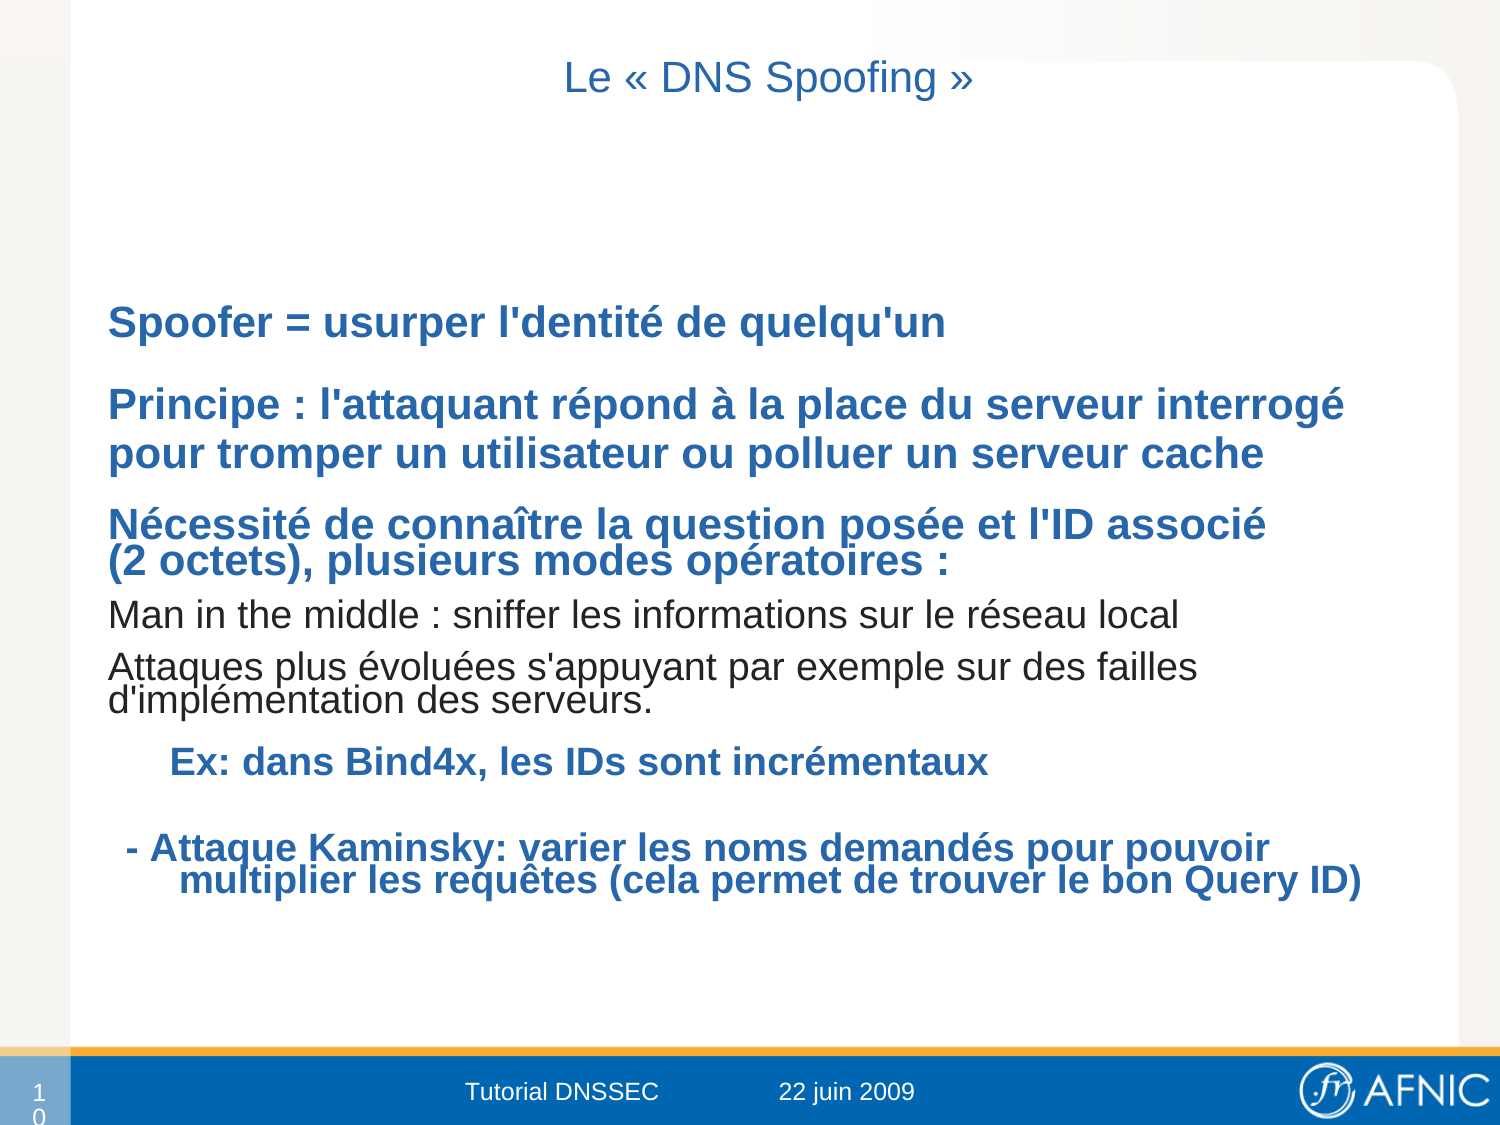

# Le « DNS Spoofing »
Spoofer = usurper l'dentité de quelqu'un
Principe : l'attaquant répond à la place du serveur interrogé pour tromper un utilisateur ou polluer un serveur cache
Nécessité de connaître la question posée et l'ID associé (2 octets), plusieurs modes opératoires :
Man in the middle : sniffer les informations sur le réseau local
Attaques plus évoluées s'appuyant par exemple sur des failles d'implémentation des serveurs.
 Ex: dans Bind4x, les IDs sont incrémentaux
- Attaque Kaminsky: varier les noms demandés pour pouvoir multiplier les requêtes (cela permet de trouver le bon Query ID)